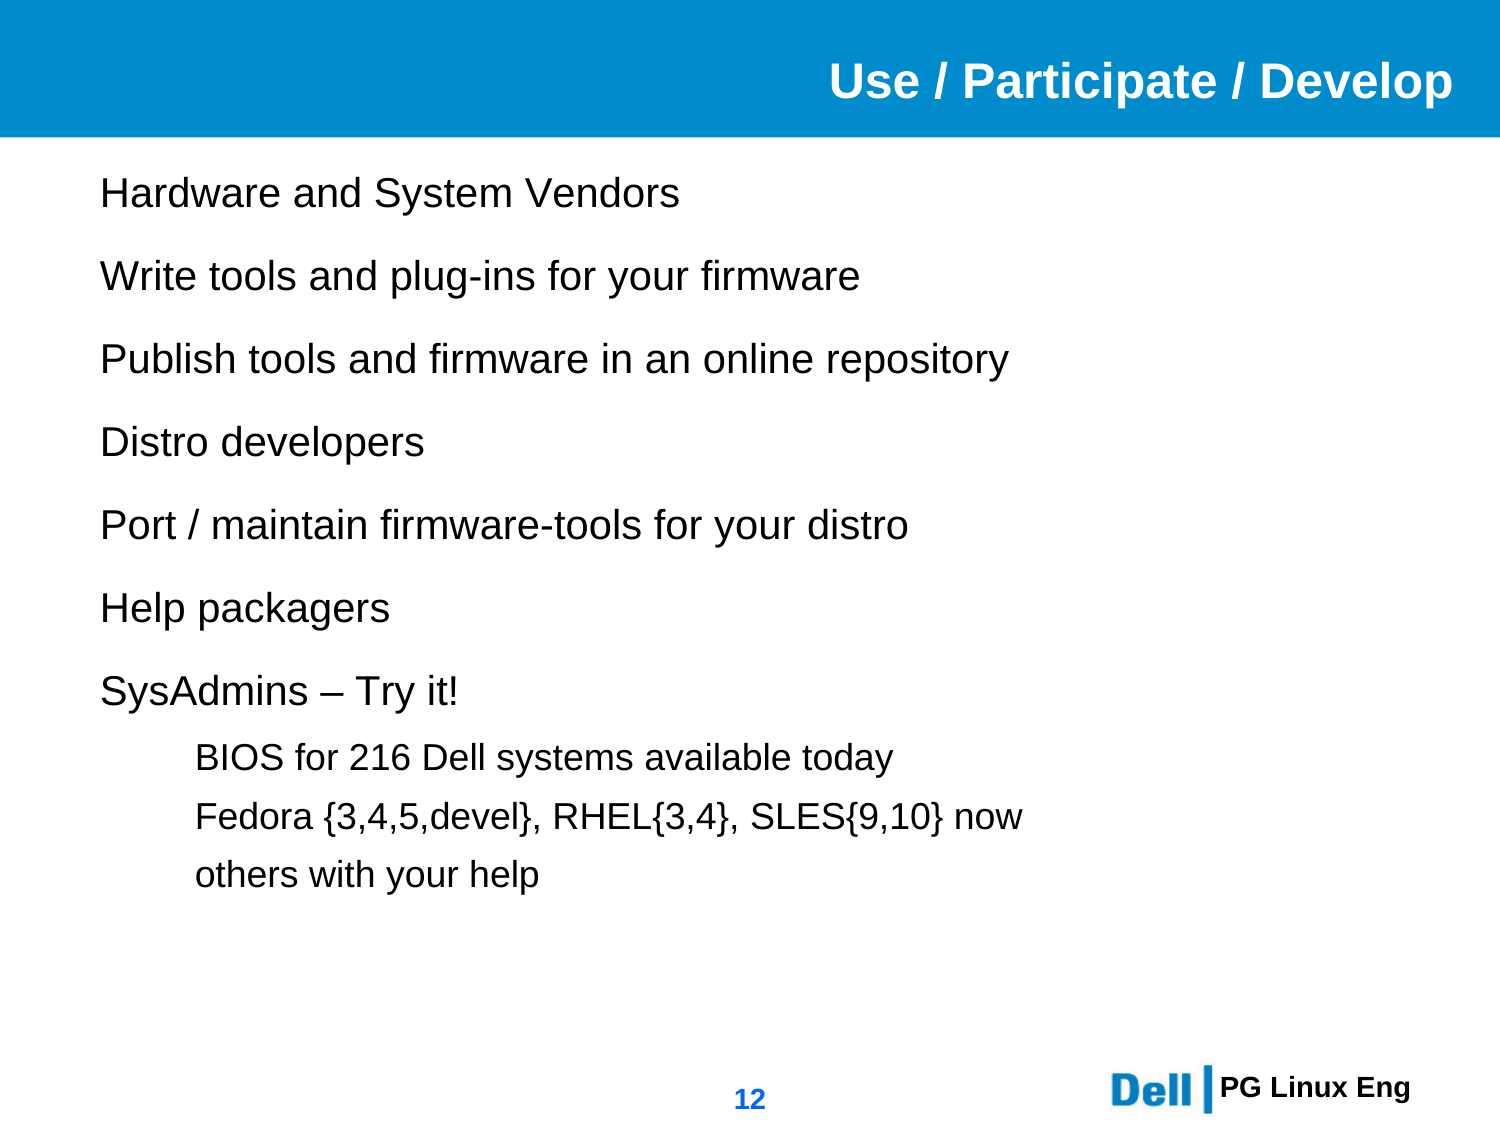

# Use / Participate / Develop
Hardware and System Vendors
Write tools and plug-ins for your firmware
Publish tools and firmware in an online repository
Distro developers
Port / maintain firmware-tools for your distro
Help packagers
SysAdmins – Try it!
BIOS for 216 Dell systems available today
Fedora {3,4,5,devel}, RHEL{3,4}, SLES{9,10} now
others with your help